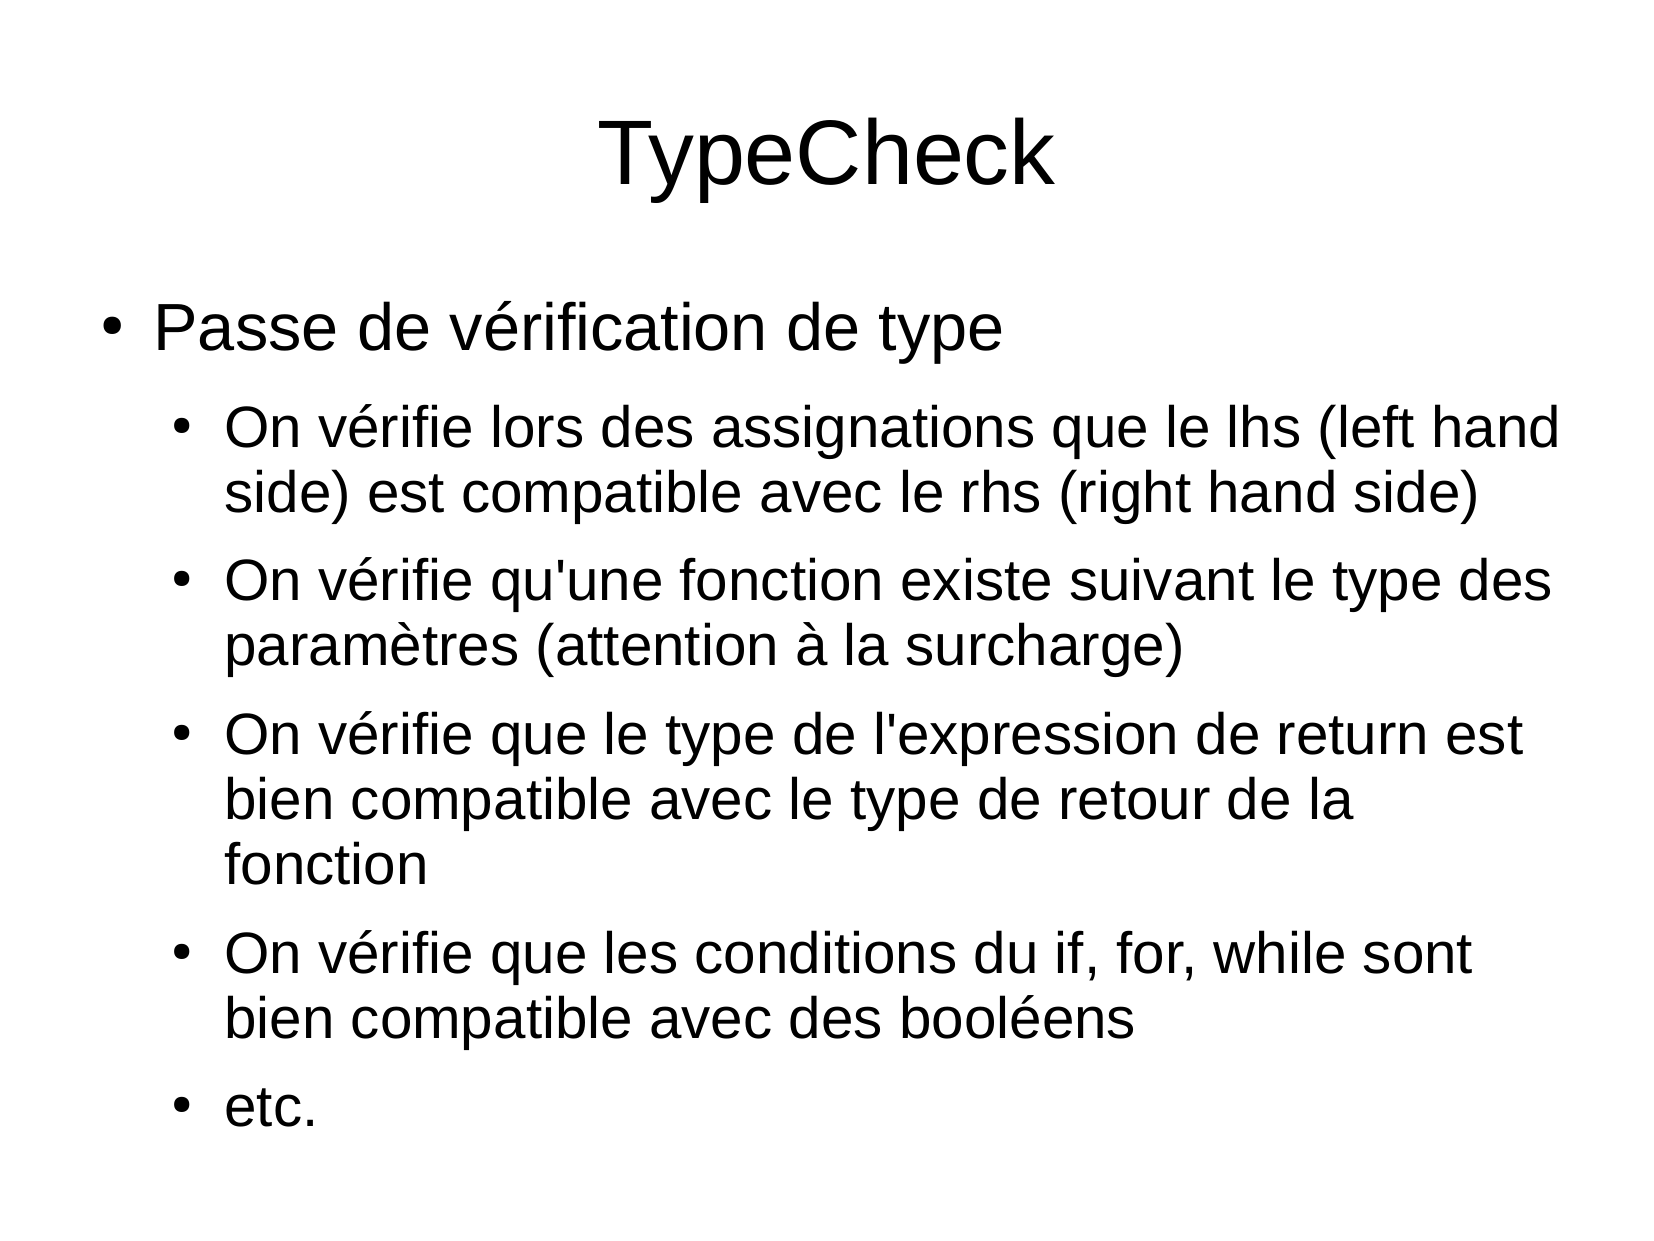

# TypeCheck
Passe de vérification de type
On vérifie lors des assignations que le lhs (left hand side) est compatible avec le rhs (right hand side)
On vérifie qu'une fonction existe suivant le type des paramètres (attention à la surcharge)
On vérifie que le type de l'expression de return est bien compatible avec le type de retour de la fonction
On vérifie que les conditions du if, for, while sont bien compatible avec des booléens
etc.